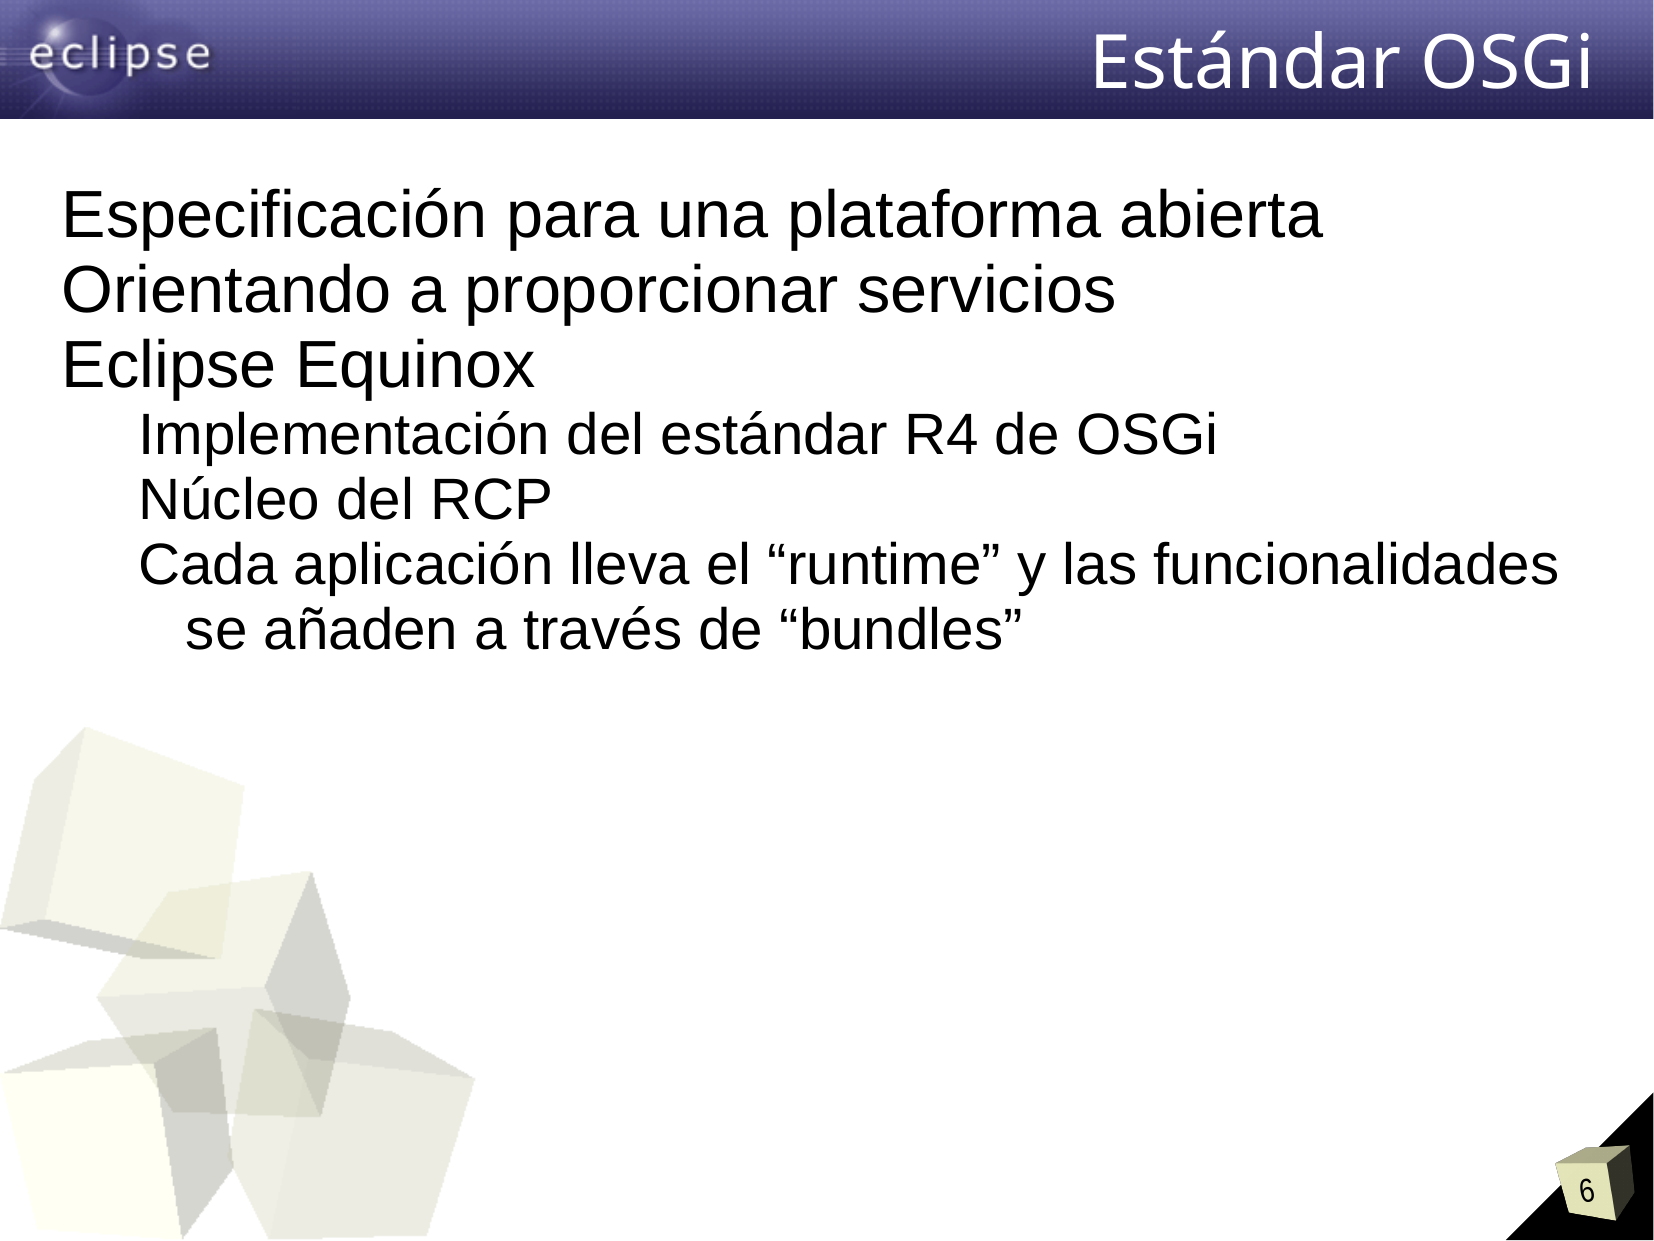

# Estándar OSGi
Especificación para una plataforma abierta
Orientando a proporcionar servicios
Eclipse Equinox
Implementación del estándar R4 de OSGi
Núcleo del RCP
Cada aplicación lleva el “runtime” y las funcionalidades se añaden a través de “bundles”